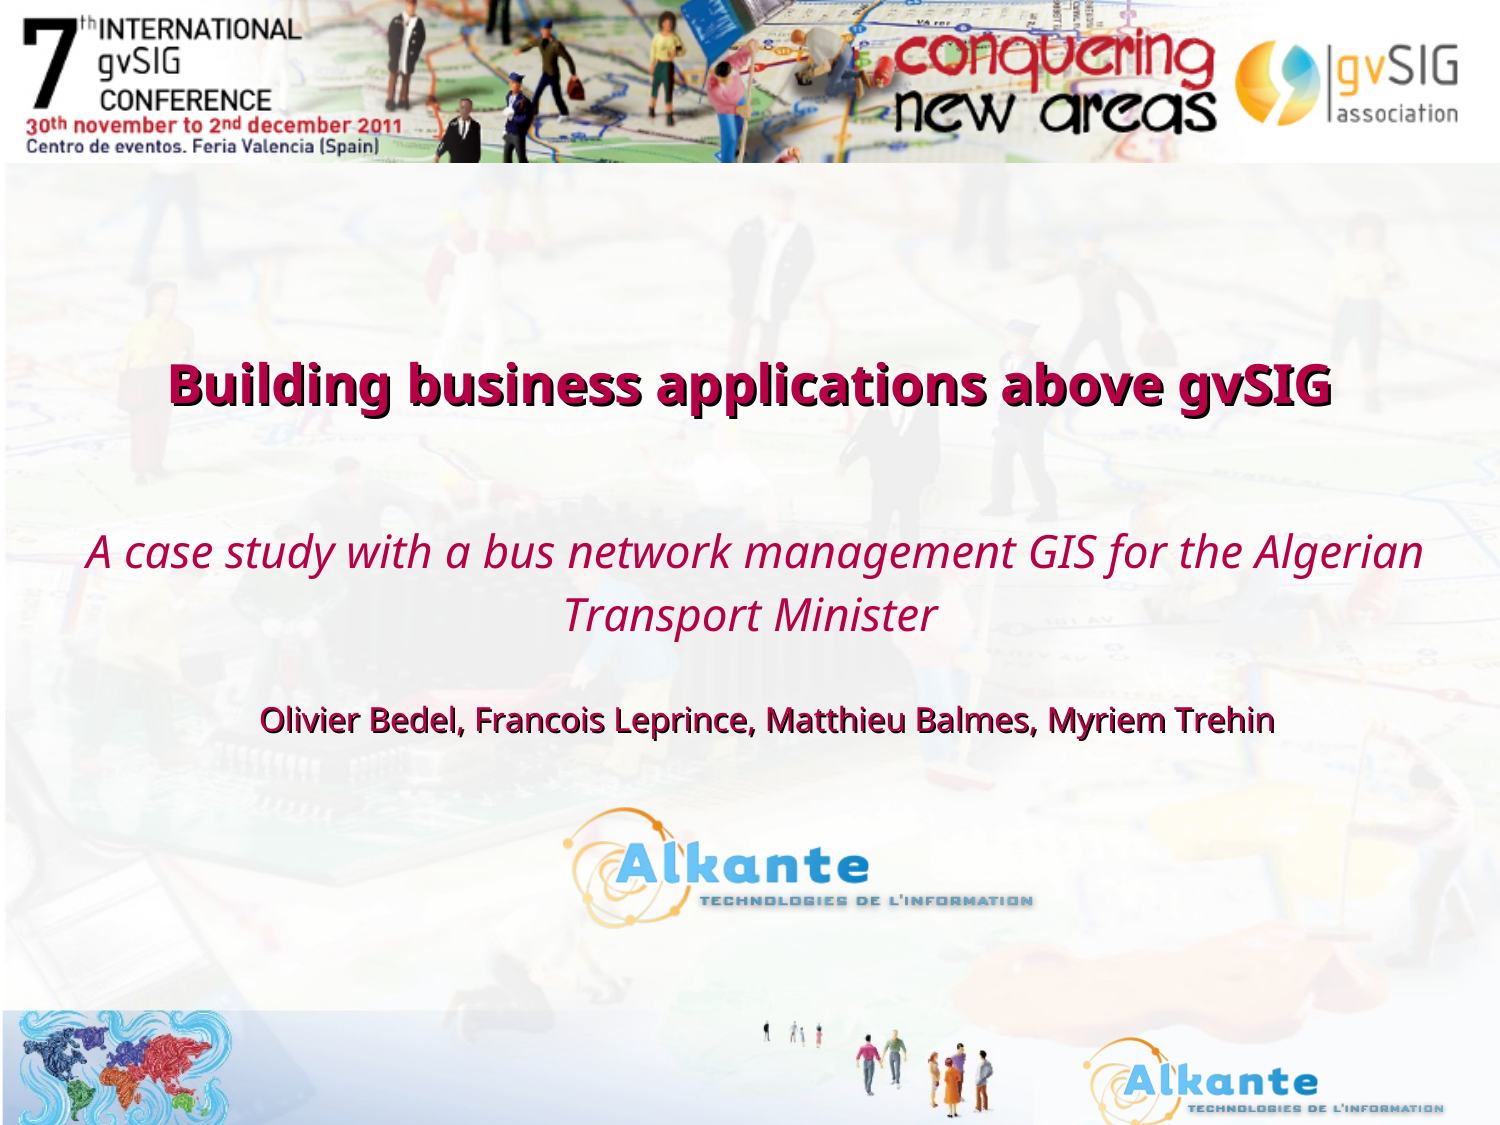

Building business applications above gvSIG
 A case study with a bus network management GIS for the Algerian Transport Minister
Olivier Bedel, Francois Leprince, Matthieu Balmes, Myriem Trehin